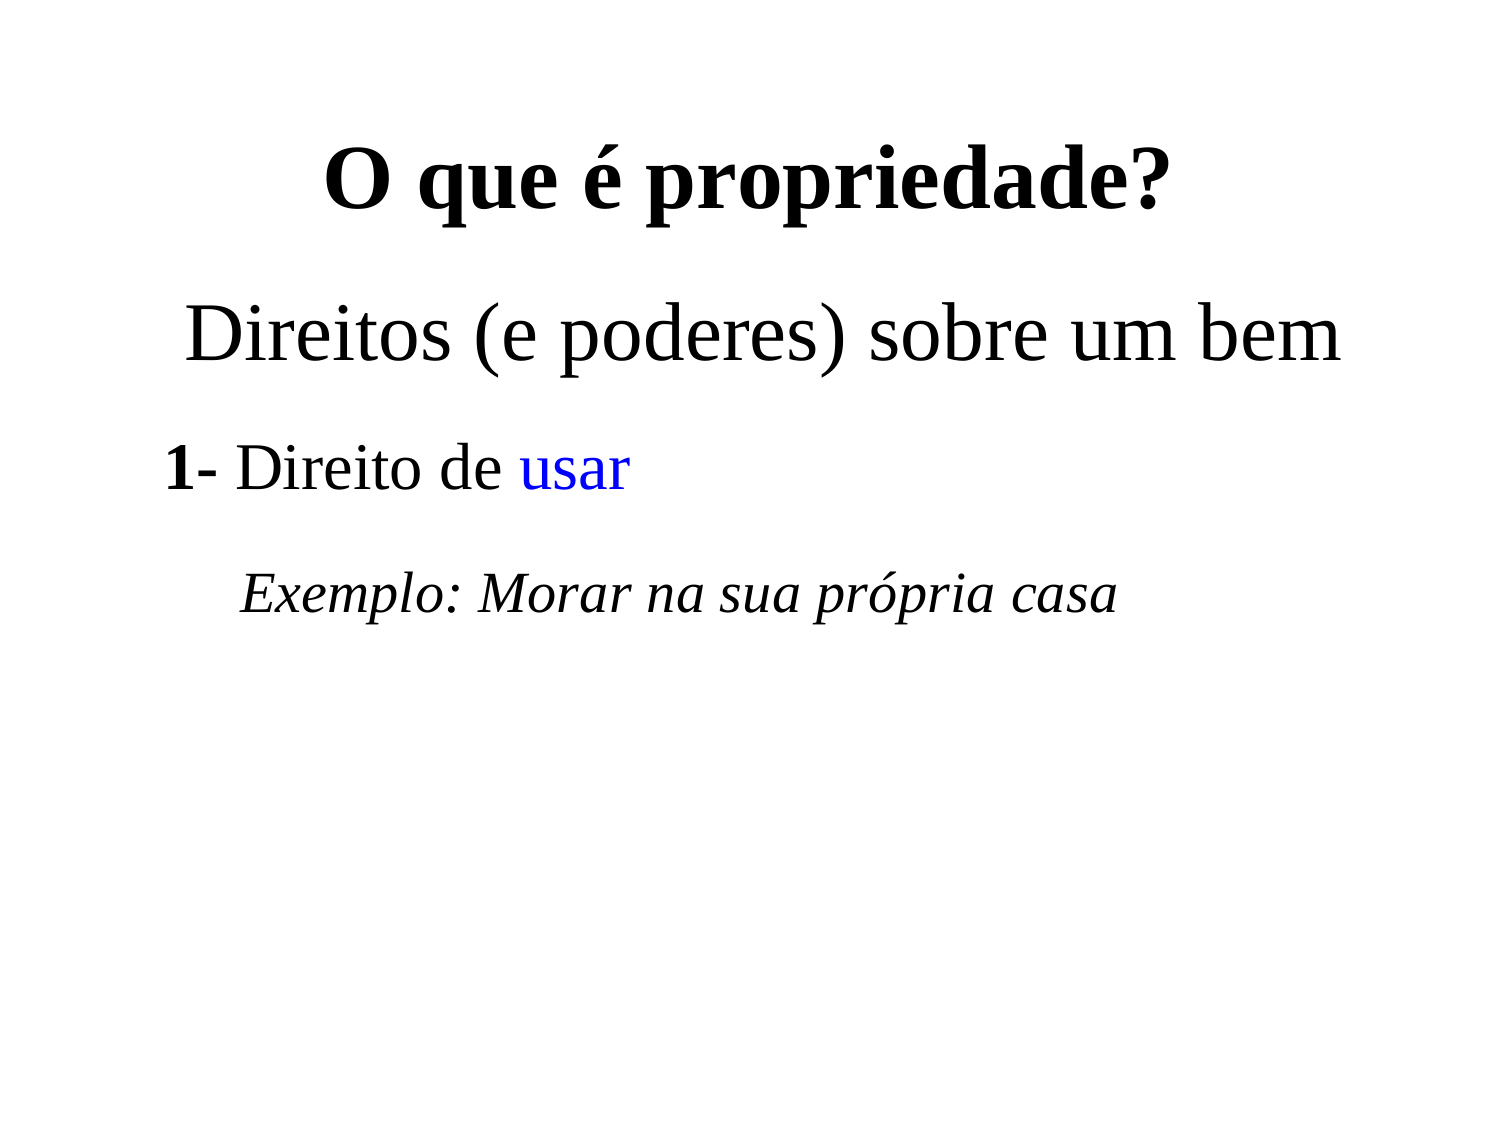

# O que é propriedade?
 Direitos (e poderes) sobre um bem
1- Direito de usar
Exemplo: Morar na sua própria casa